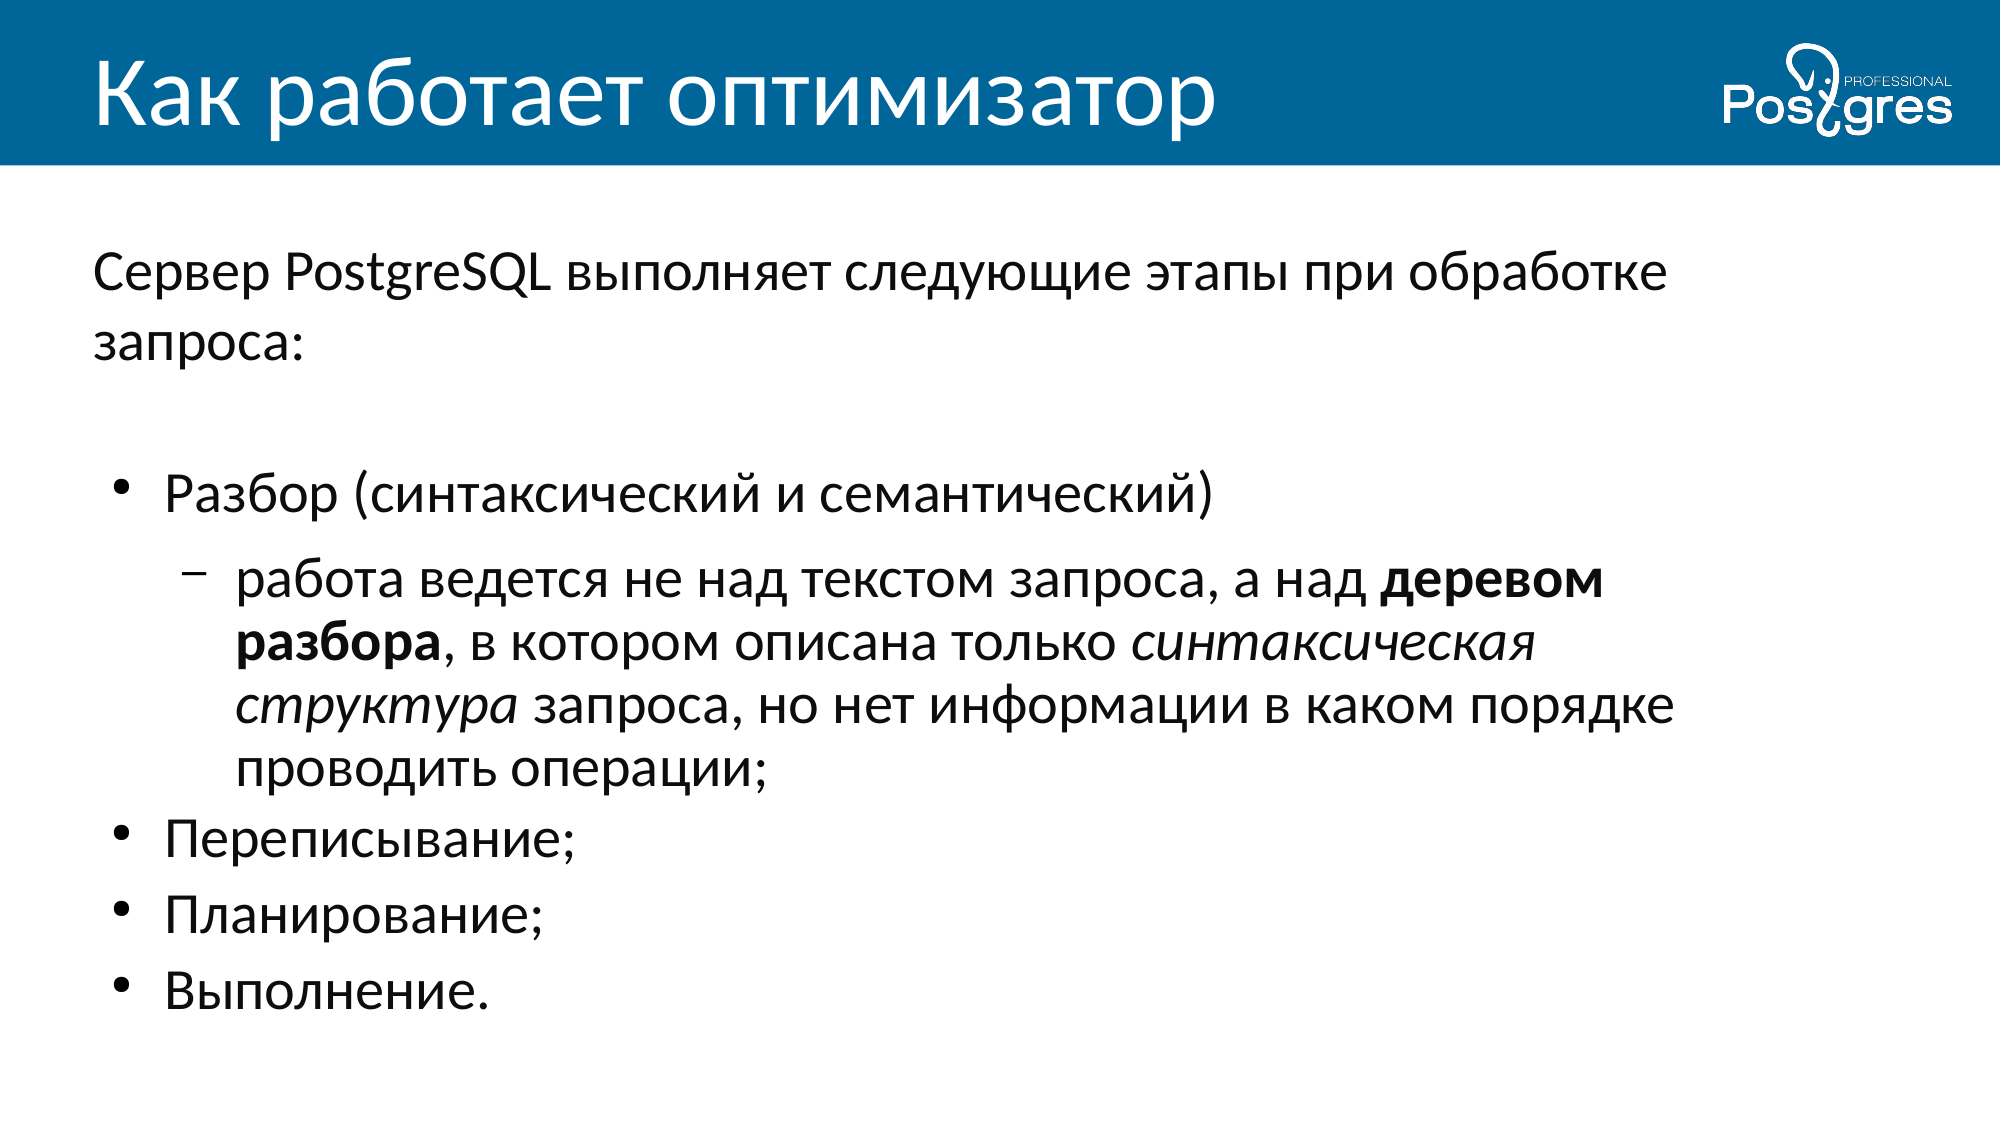

# Как работает оптимизатор
Сервер PostgreSQL выполняет следующие этапы при обработке запроса:
Разбор (синтаксический и семантический)
работа ведется не над текстом запроса, а над деревом разбора, в котором описана только синтаксическая структура запроса, но нет информации в каком порядке проводить операции;
Переписывание;
Планирование;
Выполнение.